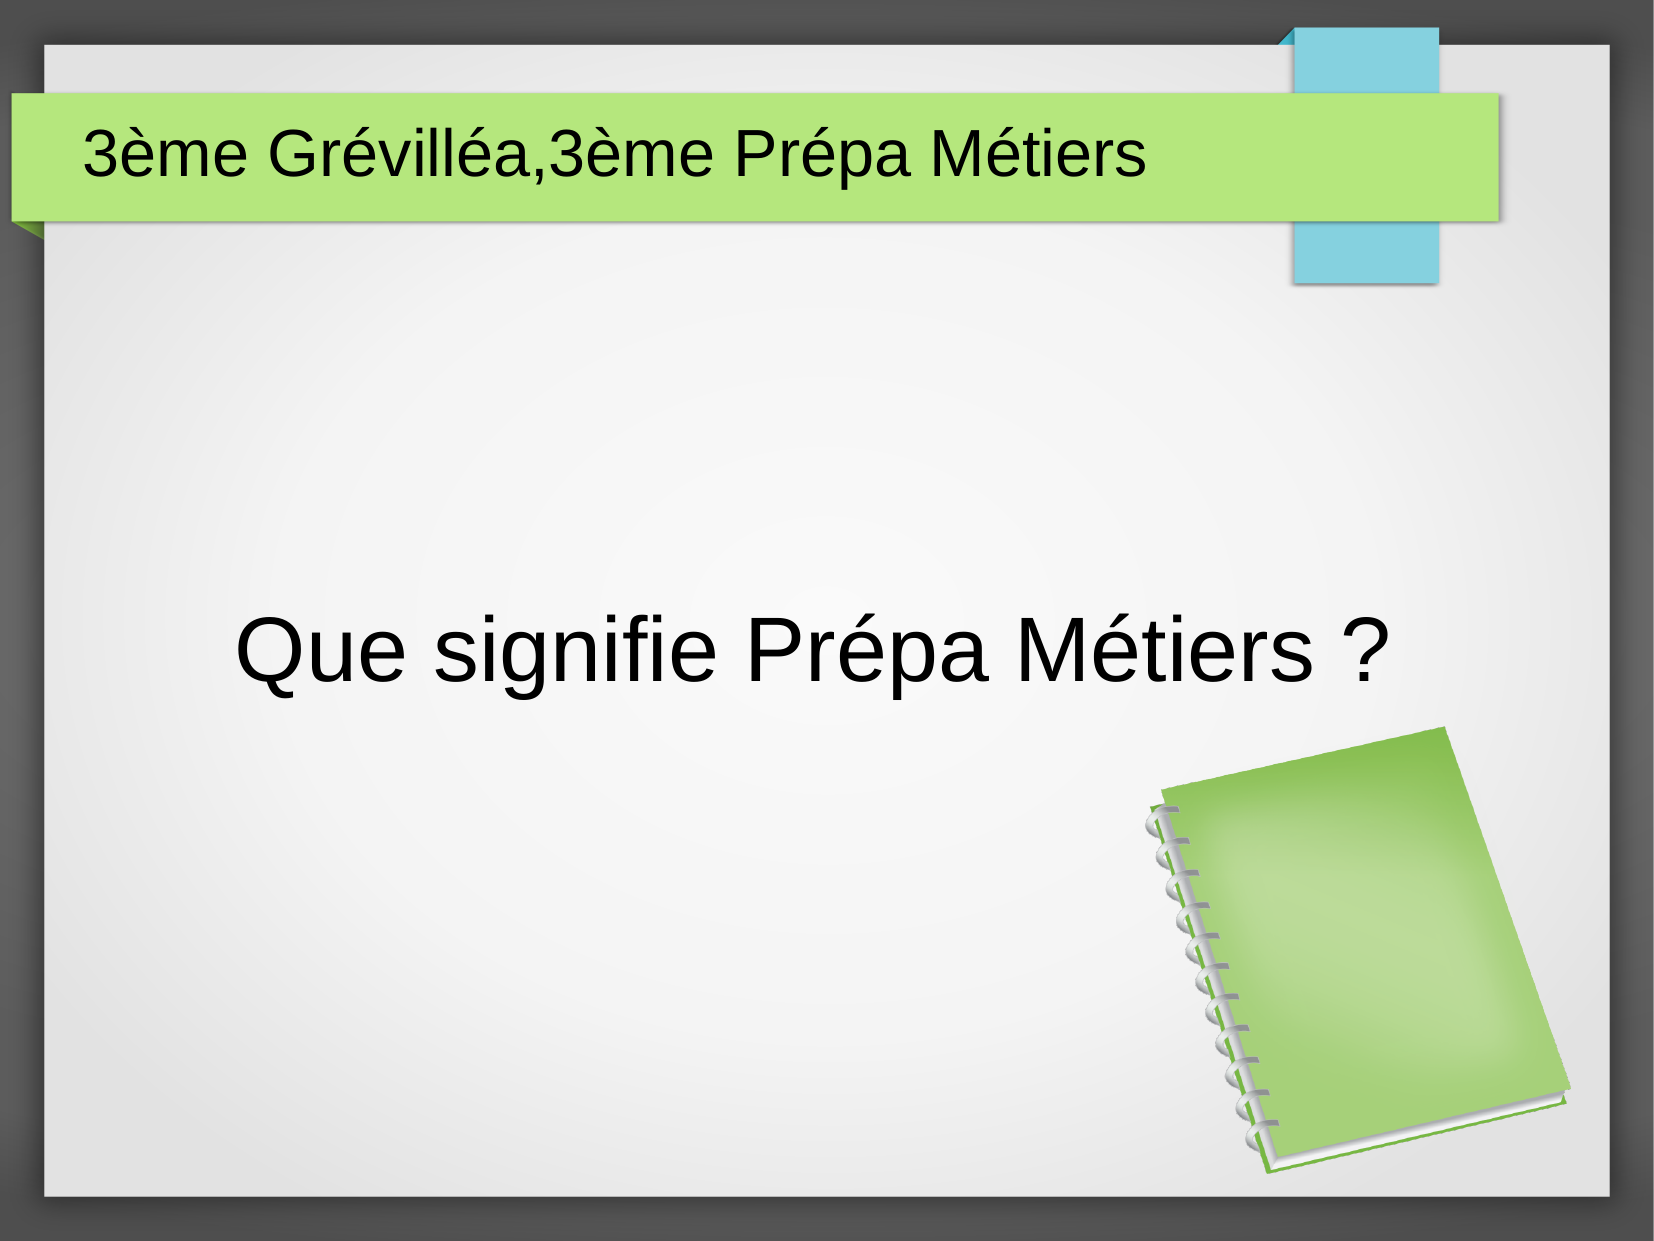

# 3ème Grévilléa,3ème Prépa Métiers
Que signifie Prépa Métiers ?